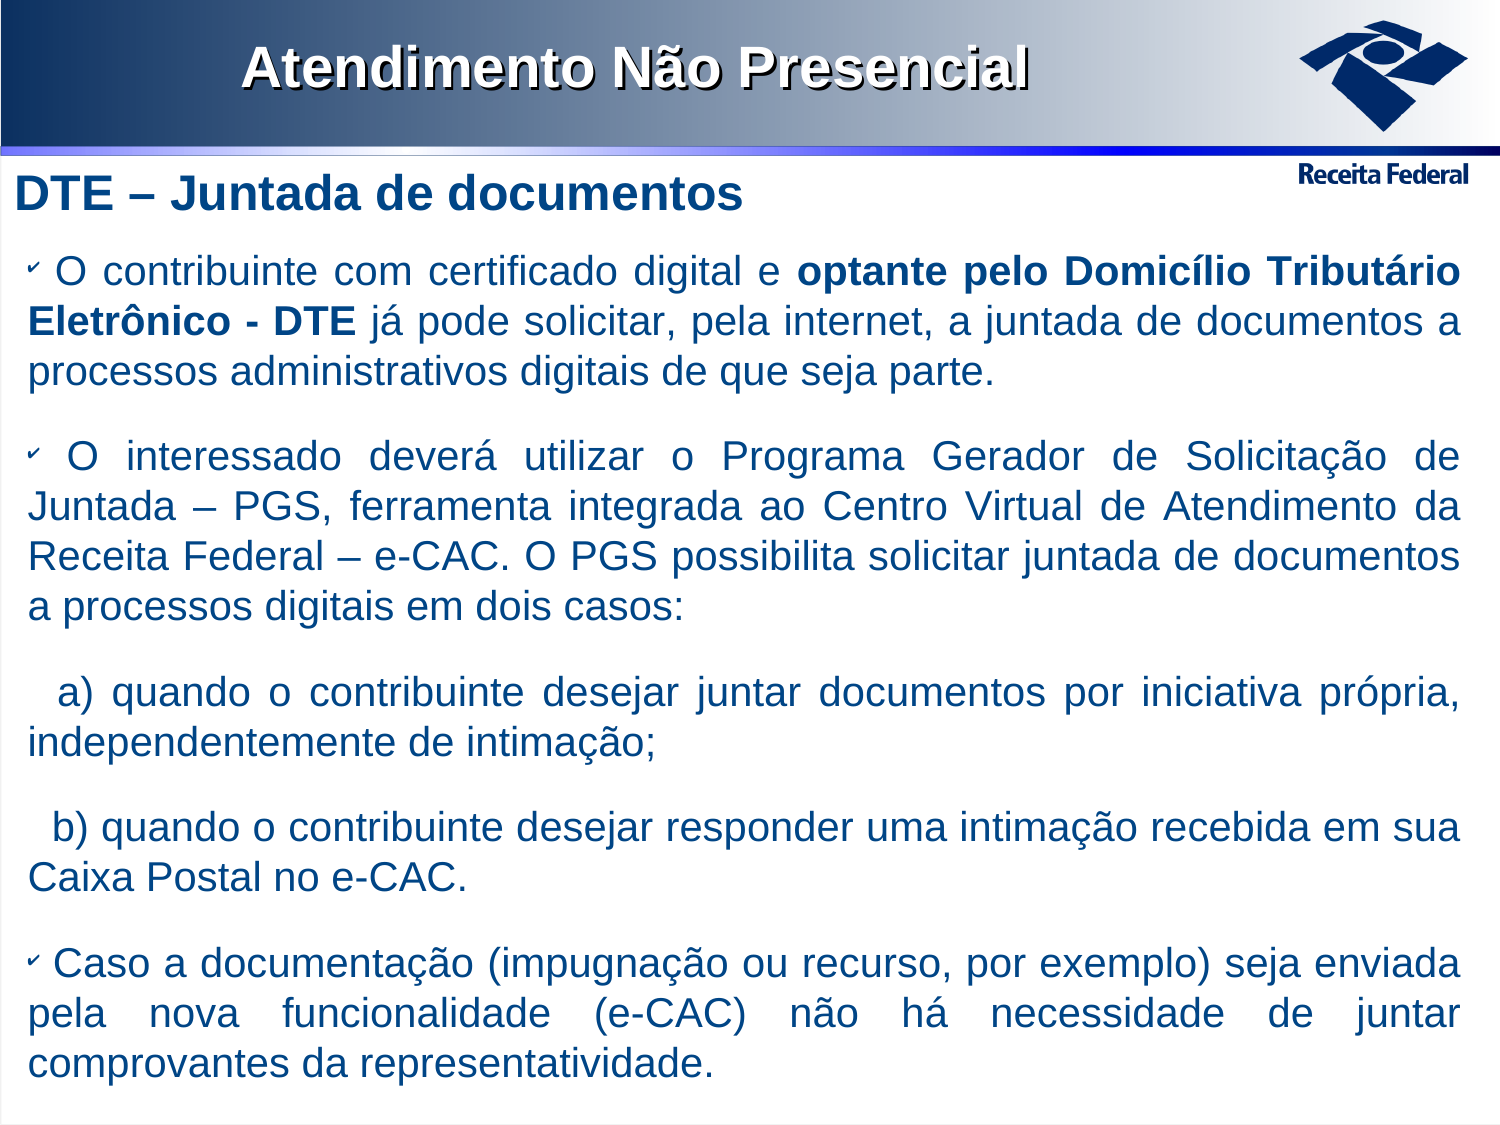

Atendimento Não Presencial
DTE – Juntada de documentos
 O contribuinte com certificado digital e optante pelo Domicílio Tributário Eletrônico - DTE já pode solicitar, pela internet, a juntada de documentos a processos administrativos digitais de que seja parte.
 O interessado deverá utilizar o Programa Gerador de Solicitação de Juntada – PGS, ferramenta integrada ao Centro Virtual de Atendimento da Receita Federal – e-CAC. O PGS possibilita solicitar juntada de documentos a processos digitais em dois casos:
 a) quando o contribuinte desejar juntar documentos por iniciativa própria, independentemente de intimação;
 b) quando o contribuinte desejar responder uma intimação recebida em sua Caixa Postal no e-CAC.
 Caso a documentação (impugnação ou recurso, por exemplo) seja enviada pela nova funcionalidade (e-CAC) não há necessidade de juntar comprovantes da representatividade.
#